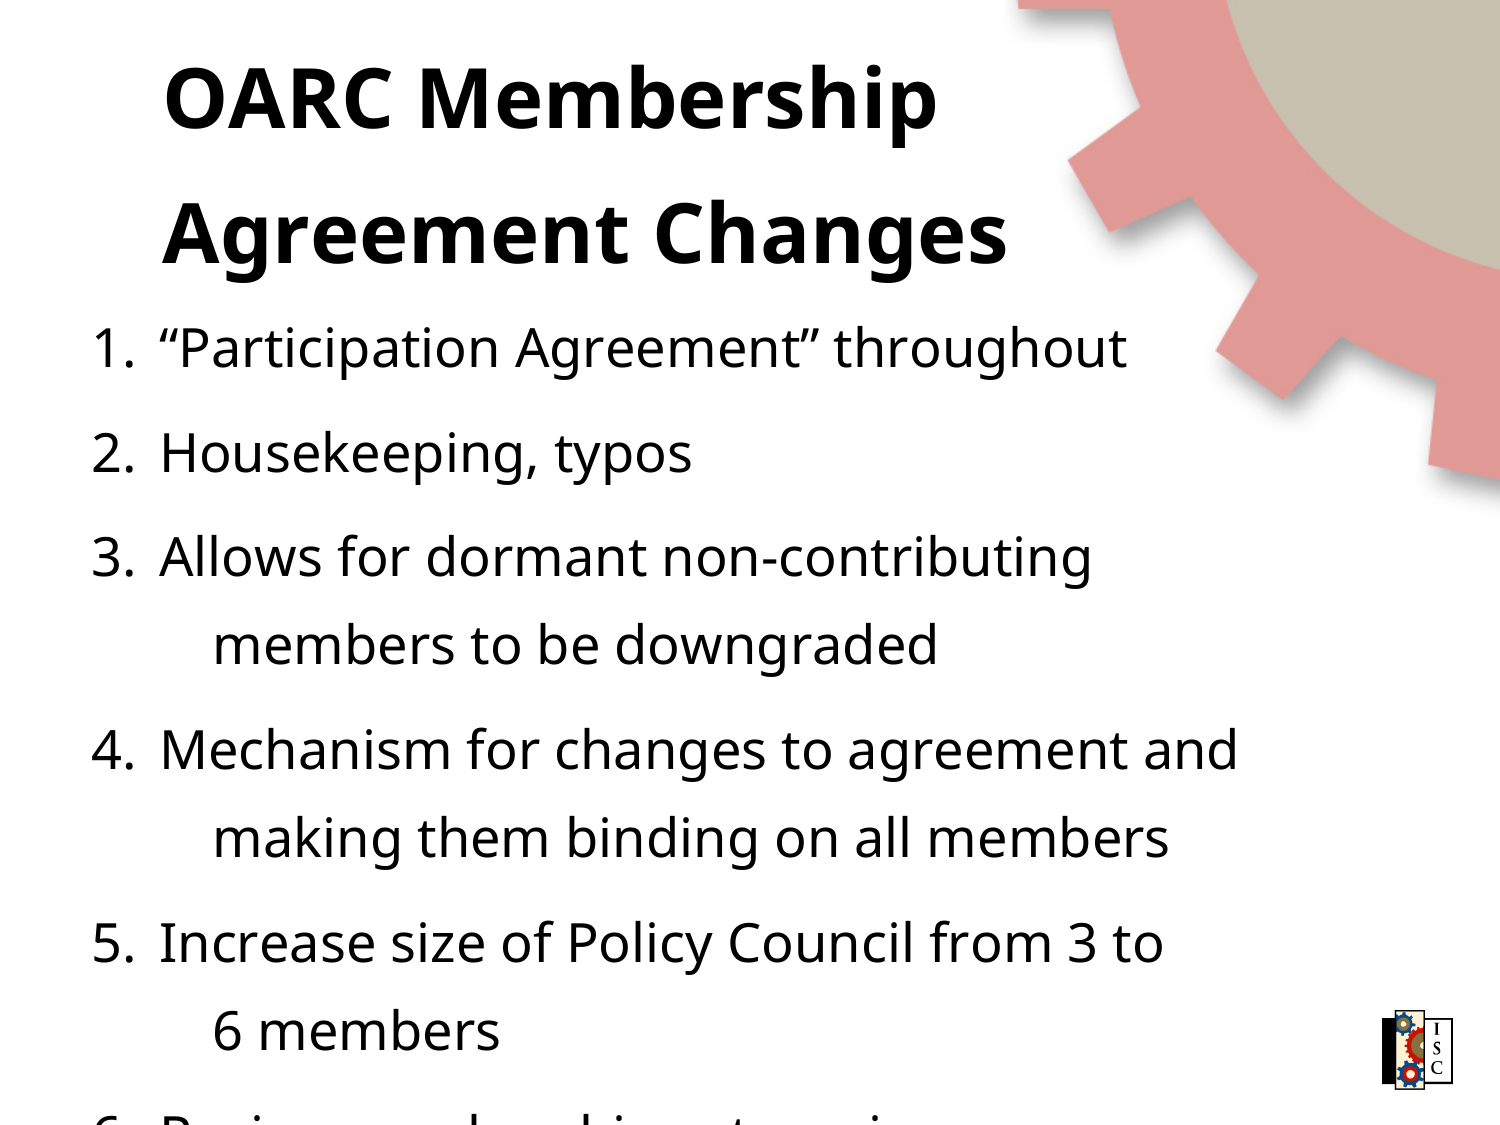

# OARC Membership Agreement Changes
 “Participation Agreement” throughout
 Housekeeping, typos
 Allows for dormant non-contributing
 members to be downgraded
 Mechanism for changes to agreement and
 making them binding on all members
 Increase size of Policy Council from 3 to
 6 members
 Revise membership categories